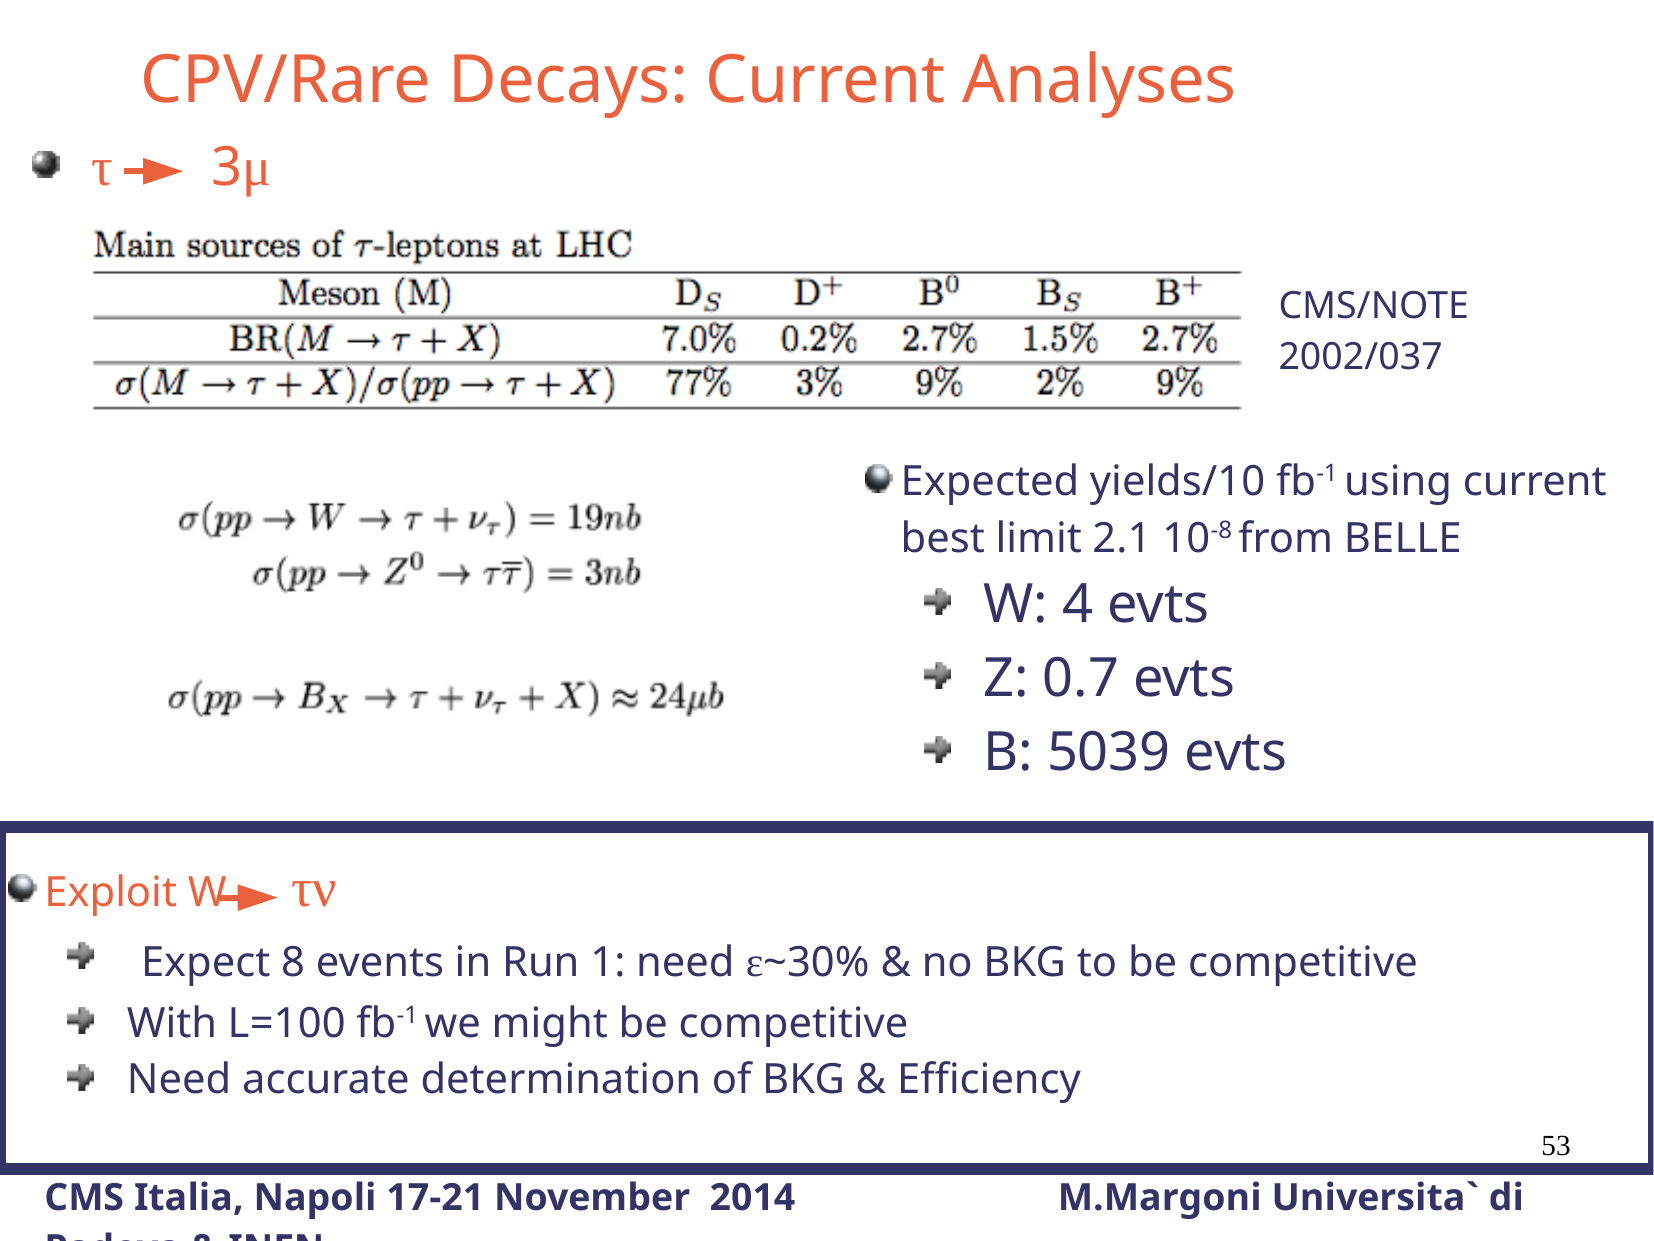

CPV/Rare Decays: Current Analyses
τ 3μ
CMS/NOTE 2002/037
Expected yields/10 fb-1 using current
best limit 2.1 10-8 from BELLE
W: 4 evts
Z: 0.7 evts
B: 5039 evts
Exploit W τν
 Expect 8 events in Run 1: need ε~30% & no BKG to be competitive
With L=100 fb-1 we might be competitive
Need accurate determination of BKG & Efficiency
53
CMS Italia, Napoli 17-21 November 2014 M.Margoni Universita` di Padova & INFN